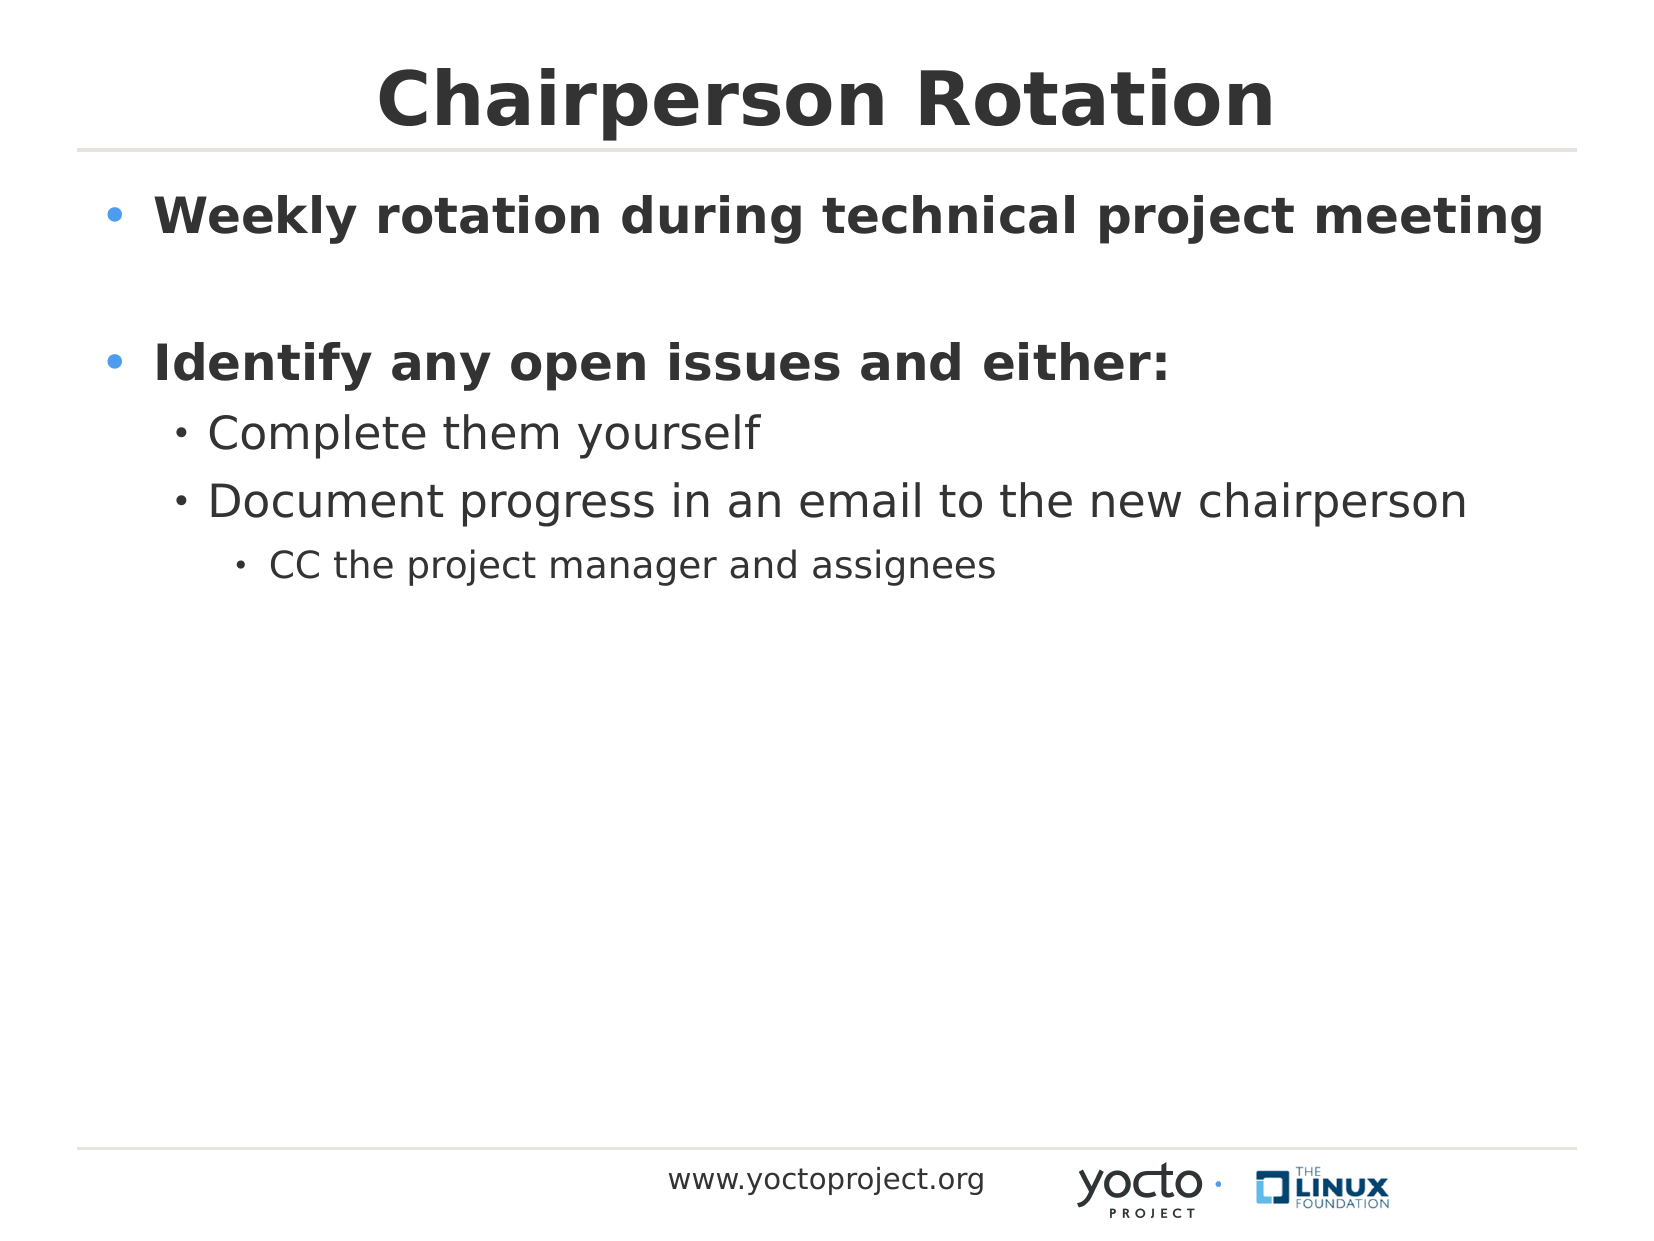

# Chairperson Rotation
Weekly rotation during technical project meeting
Identify any open issues and either:
Complete them yourself
Document progress in an email to the new chairperson
CC the project manager and assignees